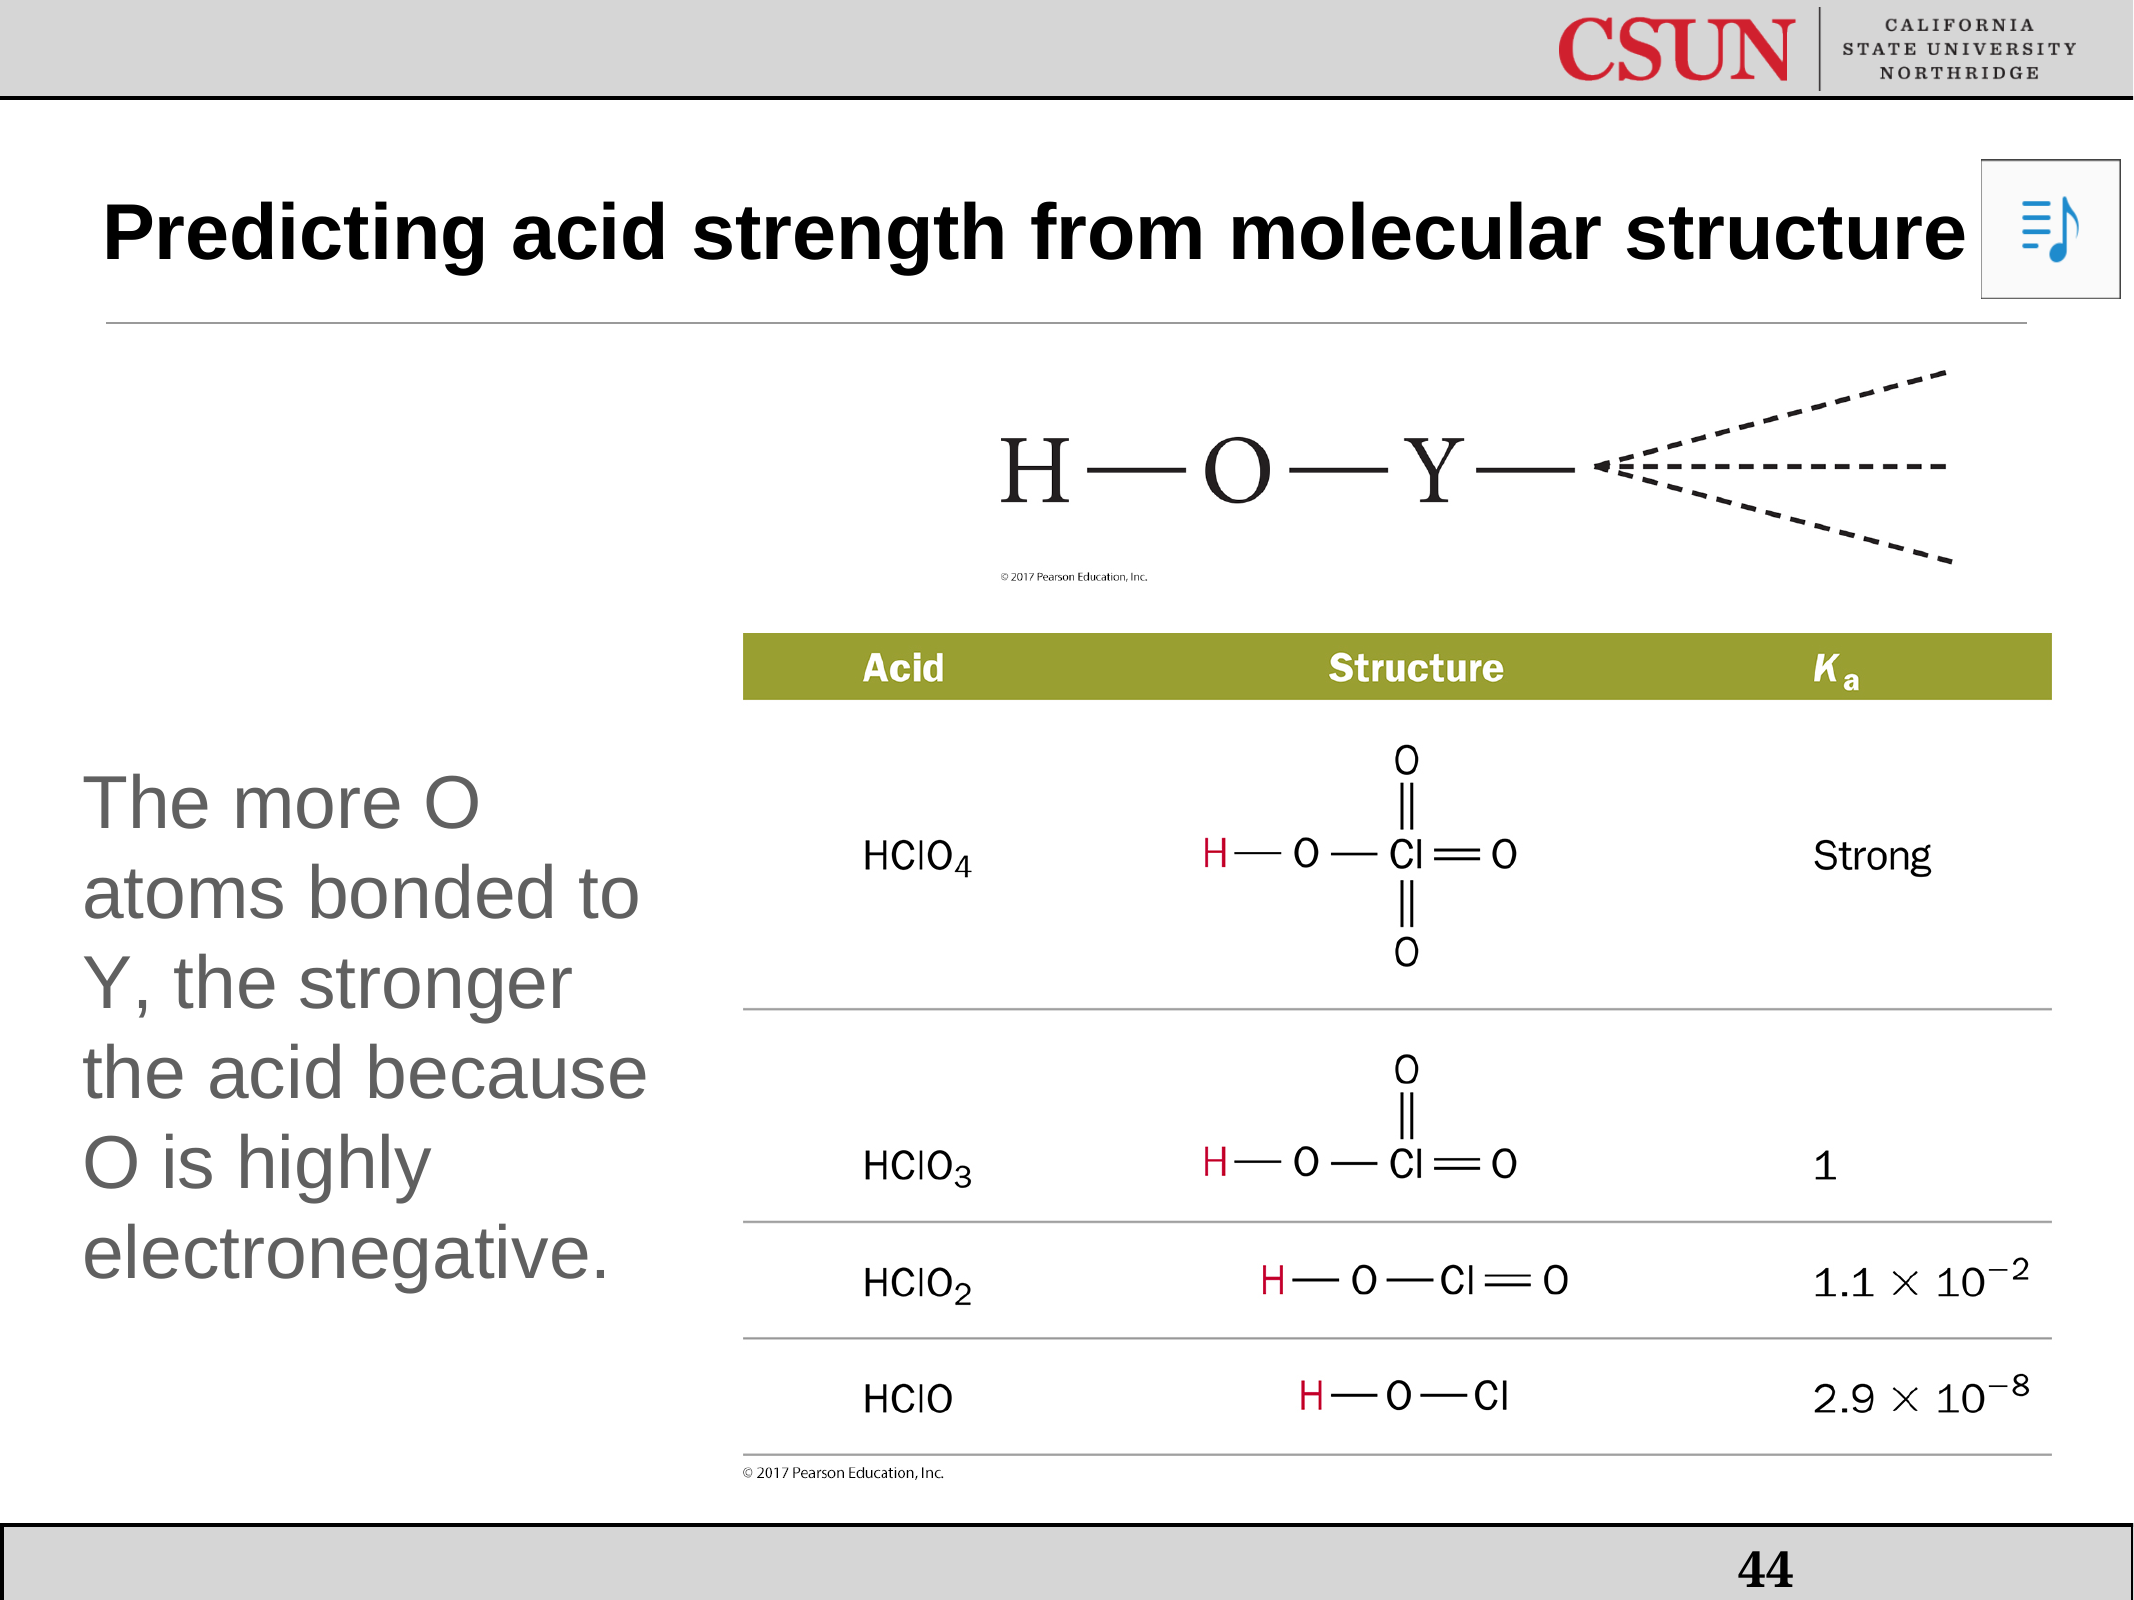

Predicting acid strength from molecular structure
# The more O atoms bonded to Y, the stronger the acid because O is highly electronegative.
44